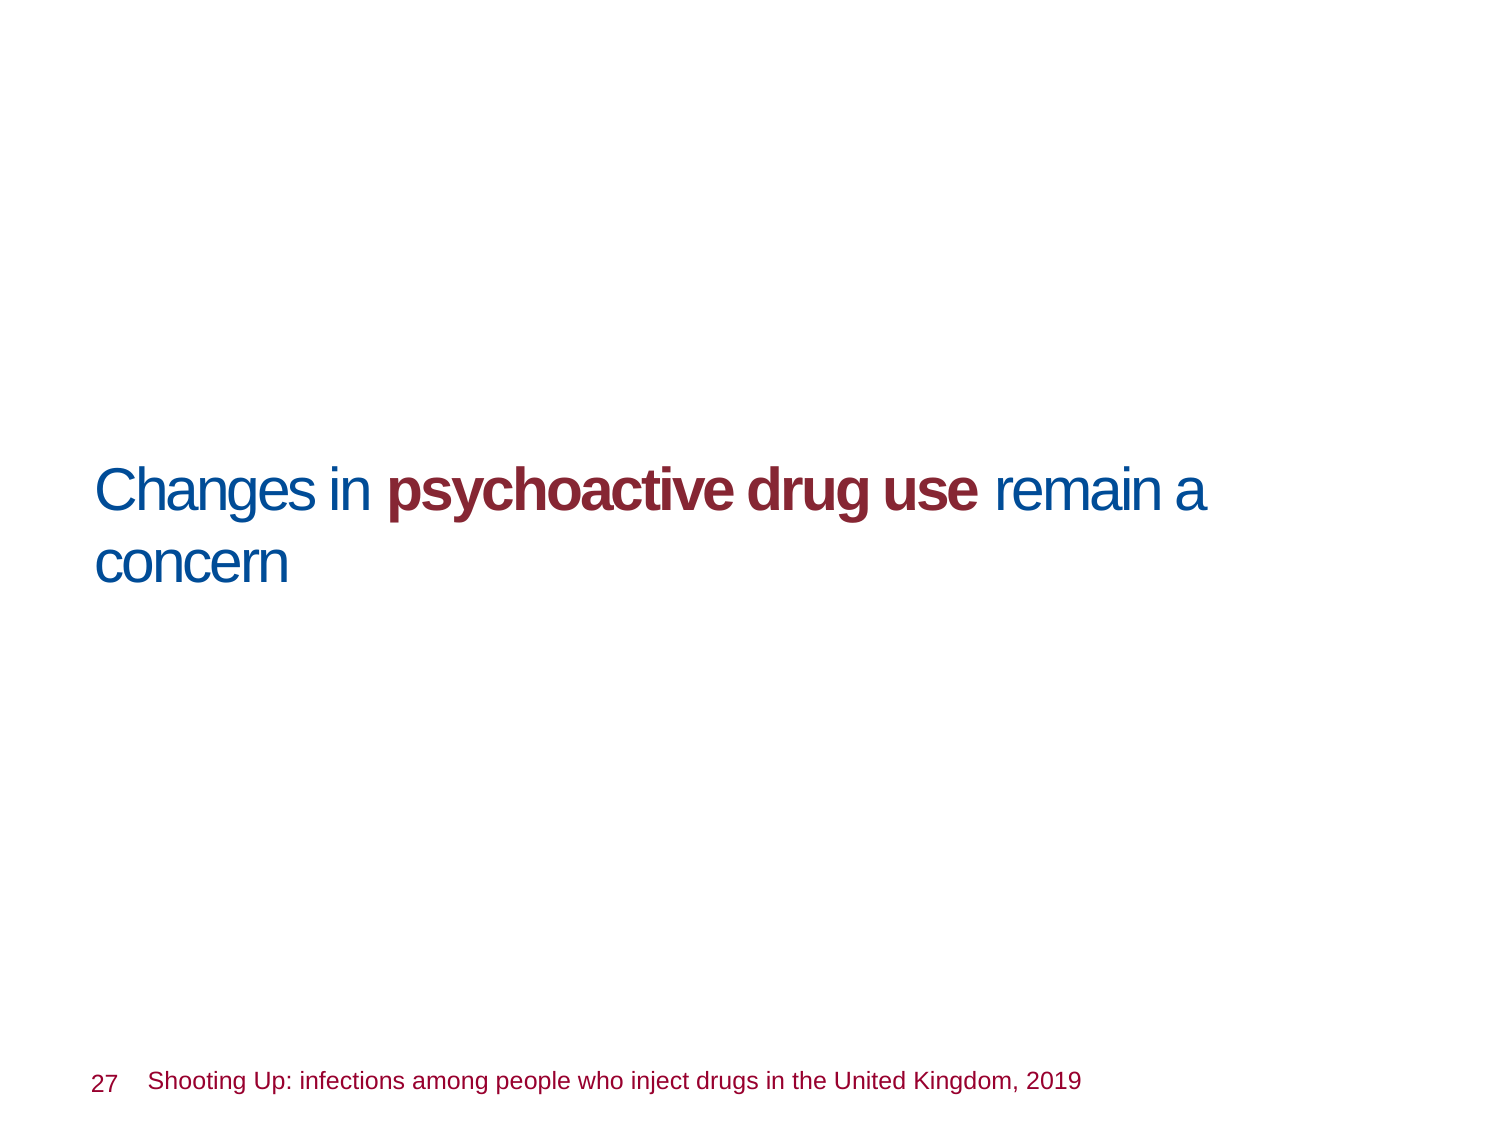

# Changes in psychoactive drug use remain a concern
Shooting Up: infections among people who inject drugs in the United Kingdom, 2019
 24